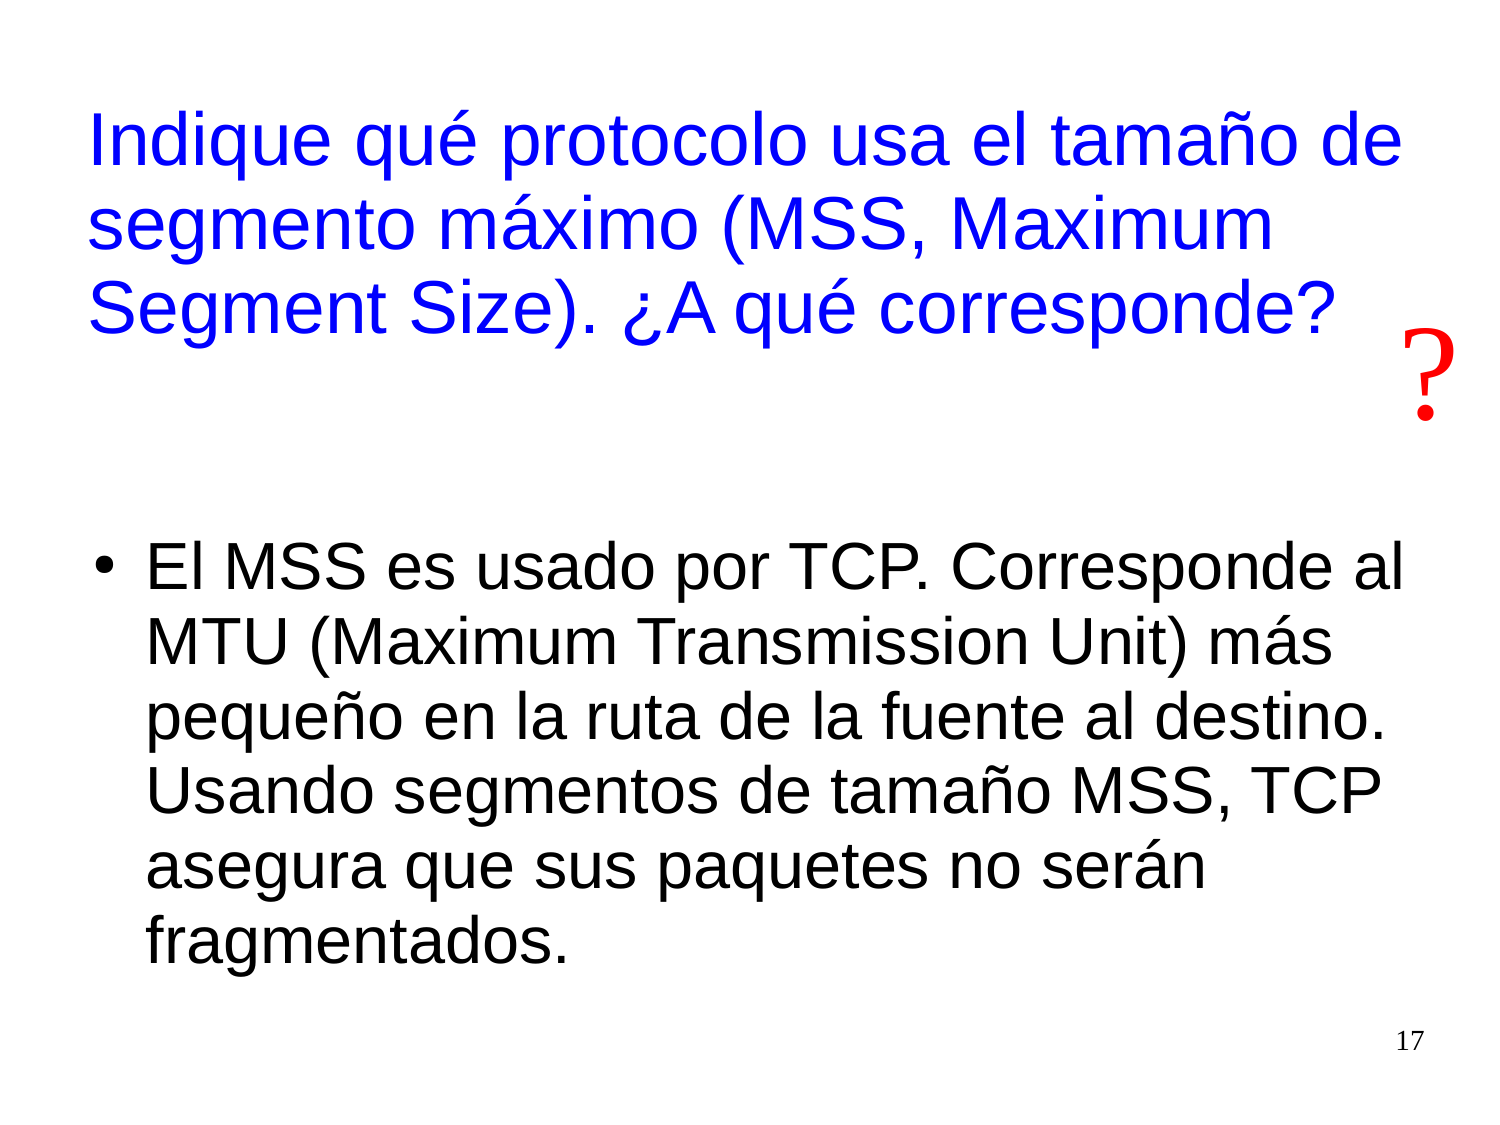

# Indique qué protocolo usa el tamaño de segmento máximo (MSS, Maximum Segment Size). ¿A qué corresponde?
El MSS es usado por TCP. Corresponde al MTU (Maximum Transmission Unit) más pequeño en la ruta de la fuente al destino. Usando segmentos de tamaño MSS, TCP asegura que sus paquetes no serán fragmentados.
17